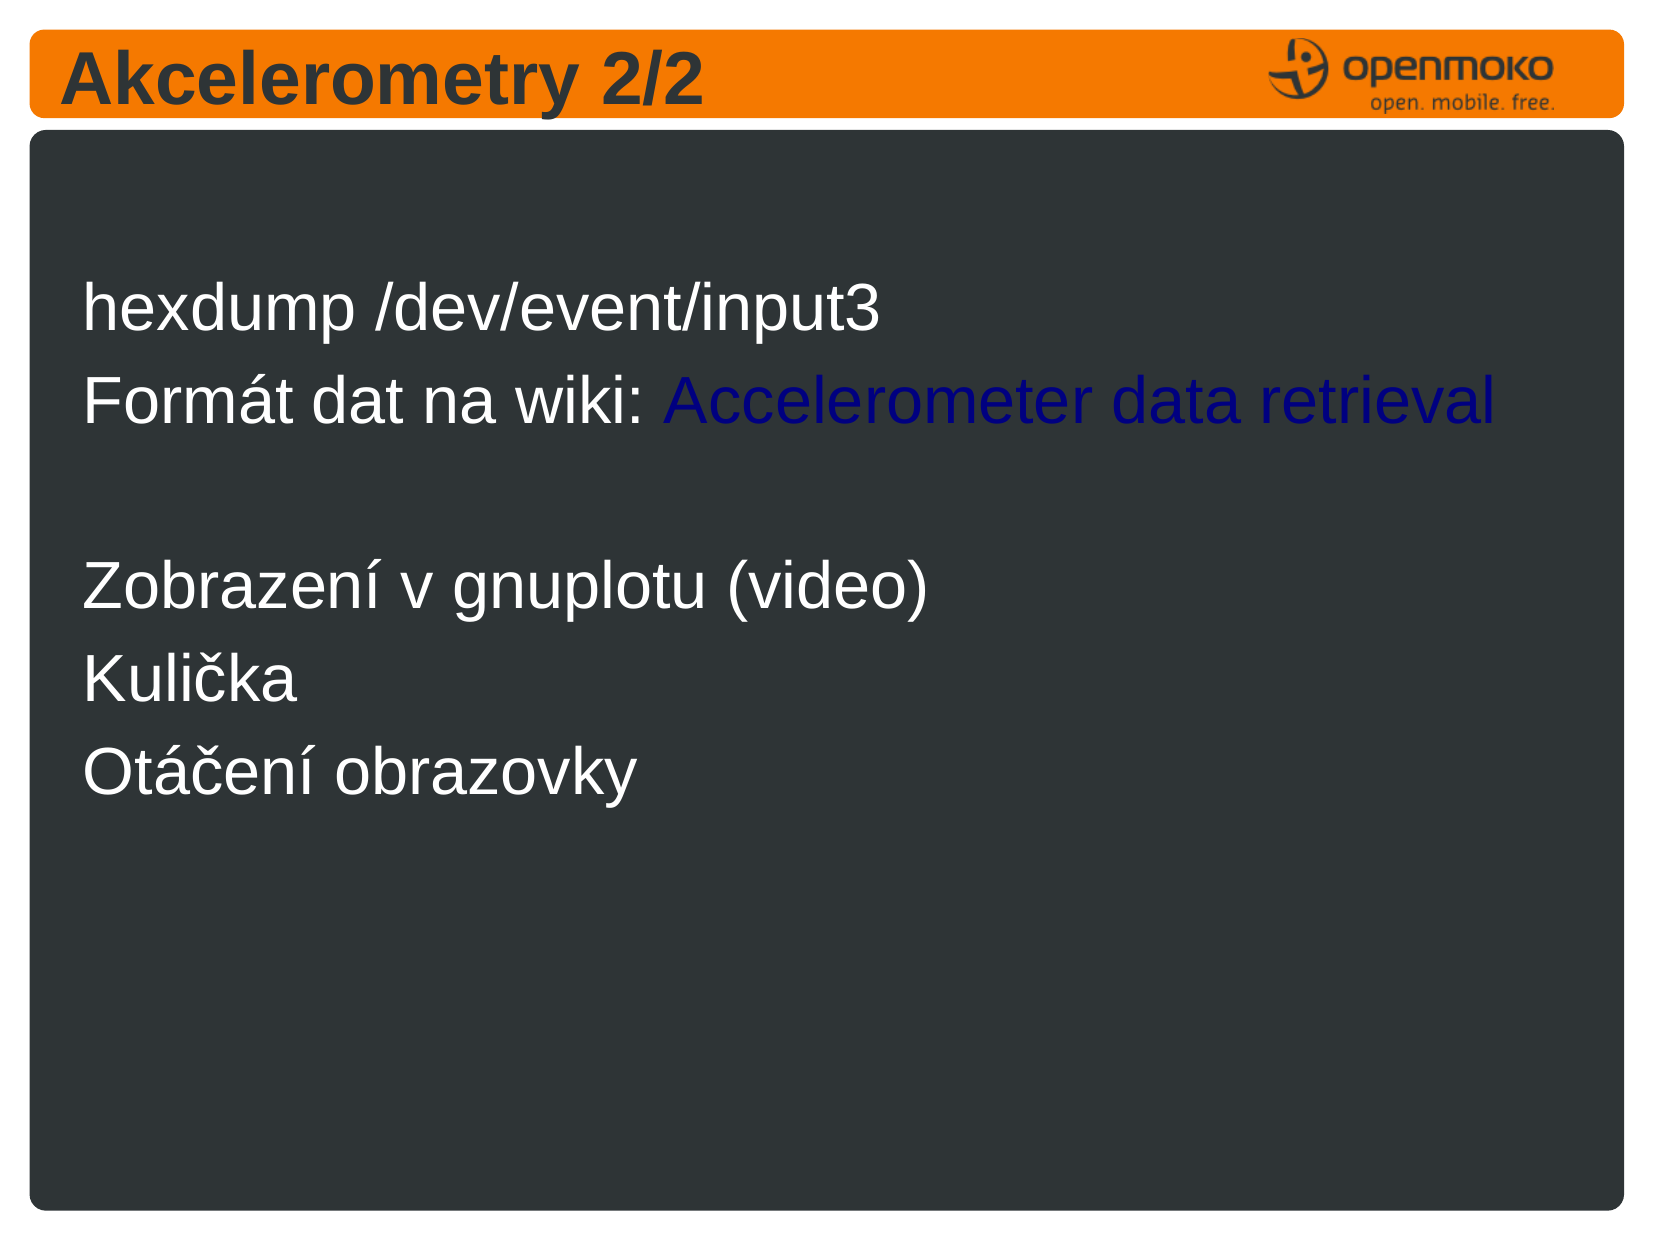

# Akcelerometry 2/2
hexdump /dev/event/input3
Formát dat na wiki: Accelerometer data retrieval
Zobrazení v gnuplotu (video)
Kulička
Otáčení obrazovky